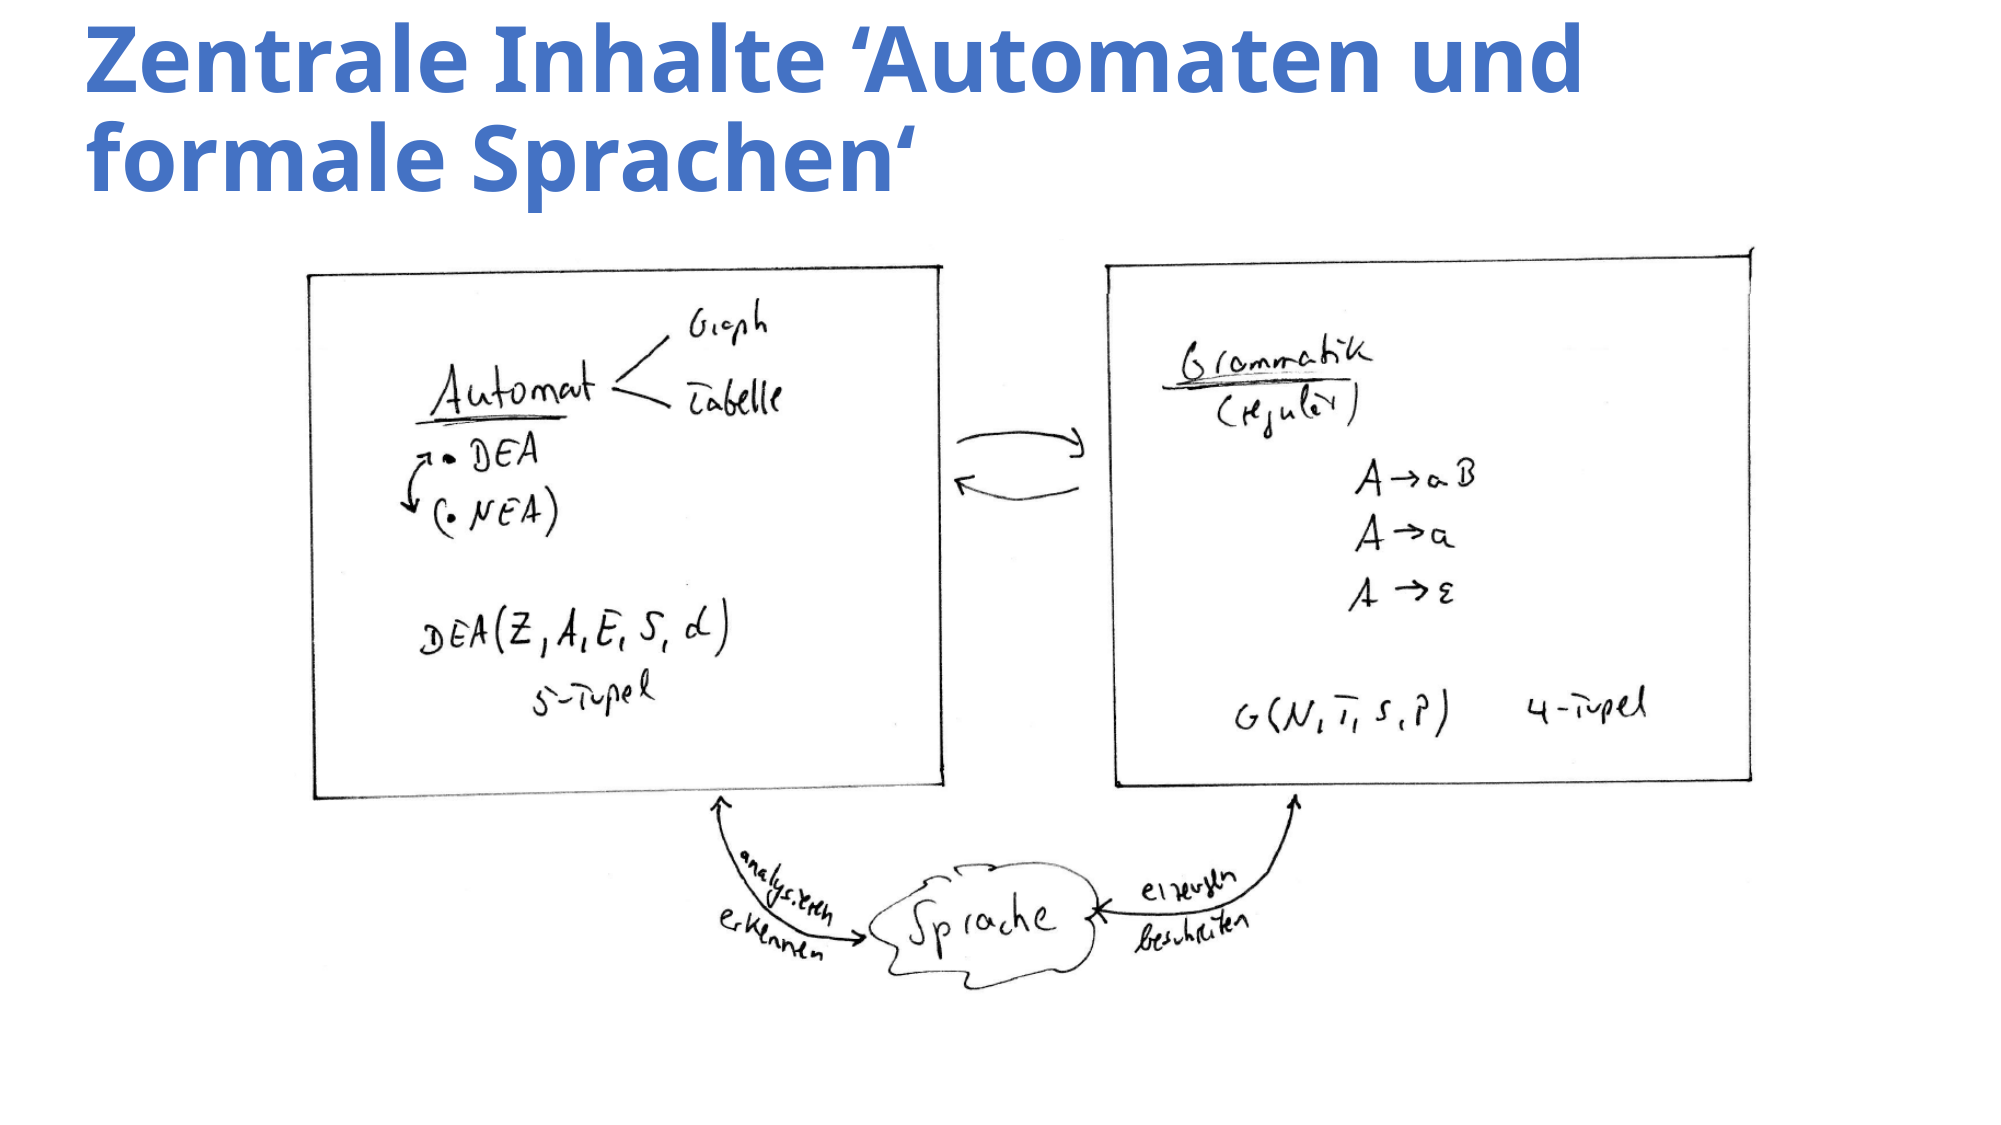

# Zentrale Inhalte ‘Automaten und formale Sprachen‘